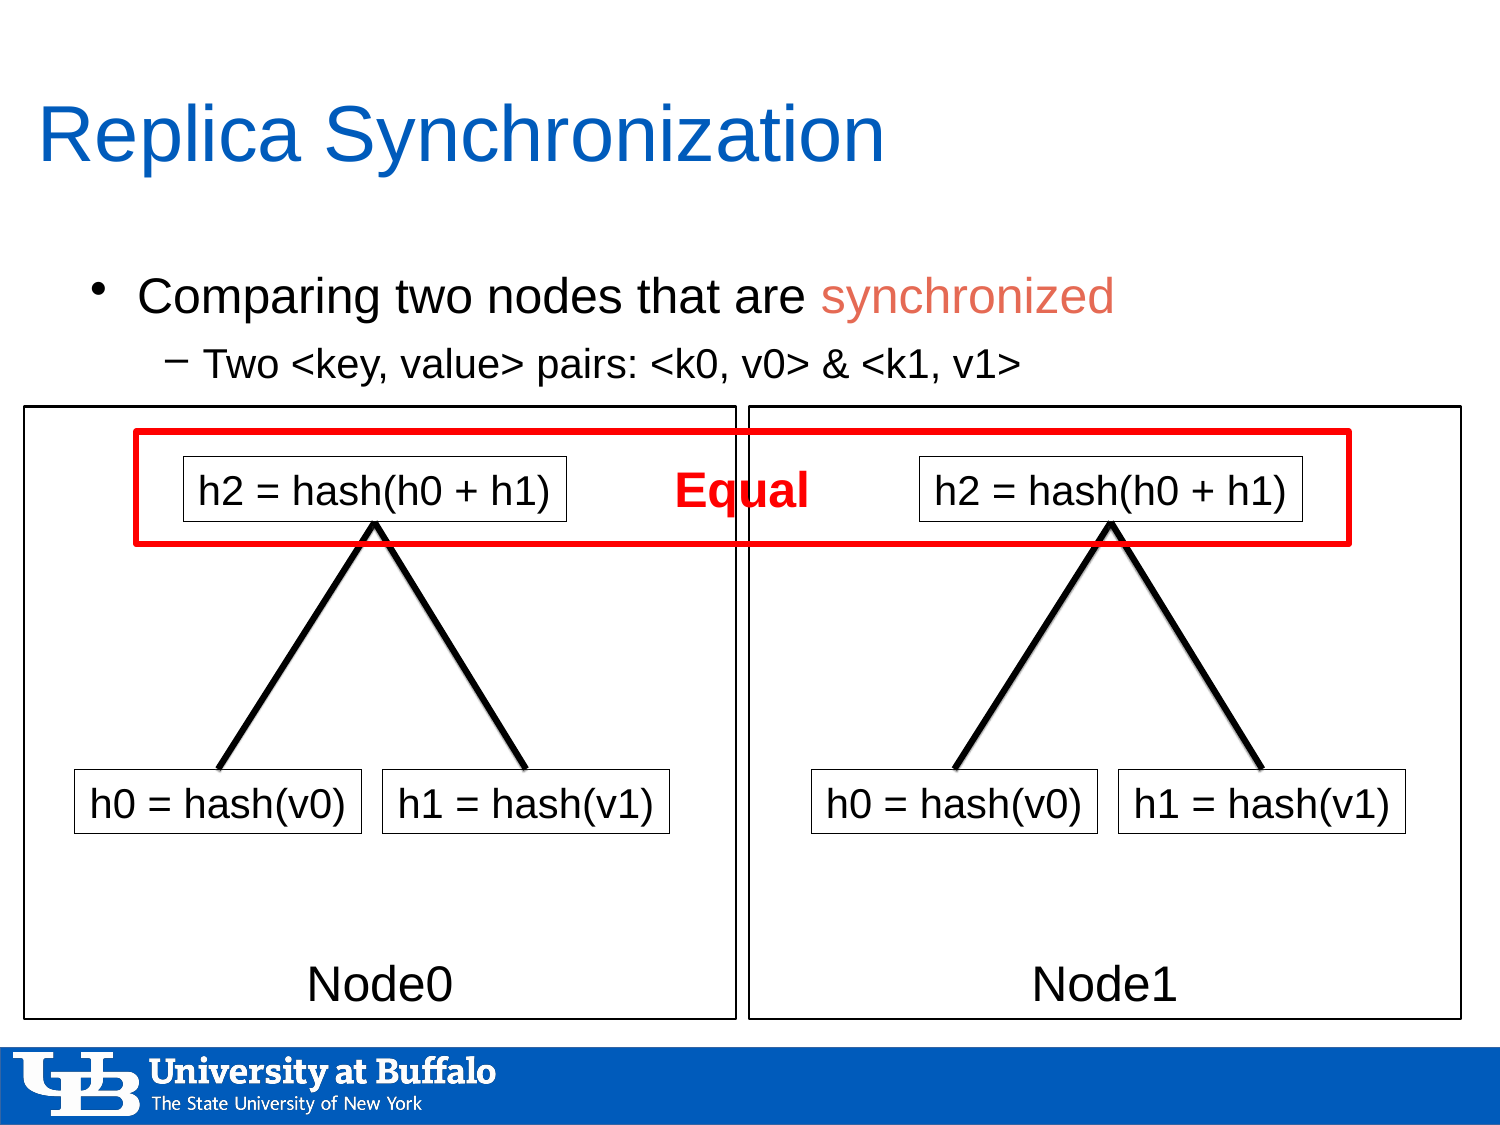

# Replica Synchronization
Comparing two nodes that are synchronized
Two <key, value> pairs: <k0, v0> & <k1, v1>
Node0
Node1
Equal
h2 = hash(h0 + h1)
h2 = hash(h0 + h1)
h0 = hash(v0)
h1 = hash(v1)
h0 = hash(v0)
h1 = hash(v1)